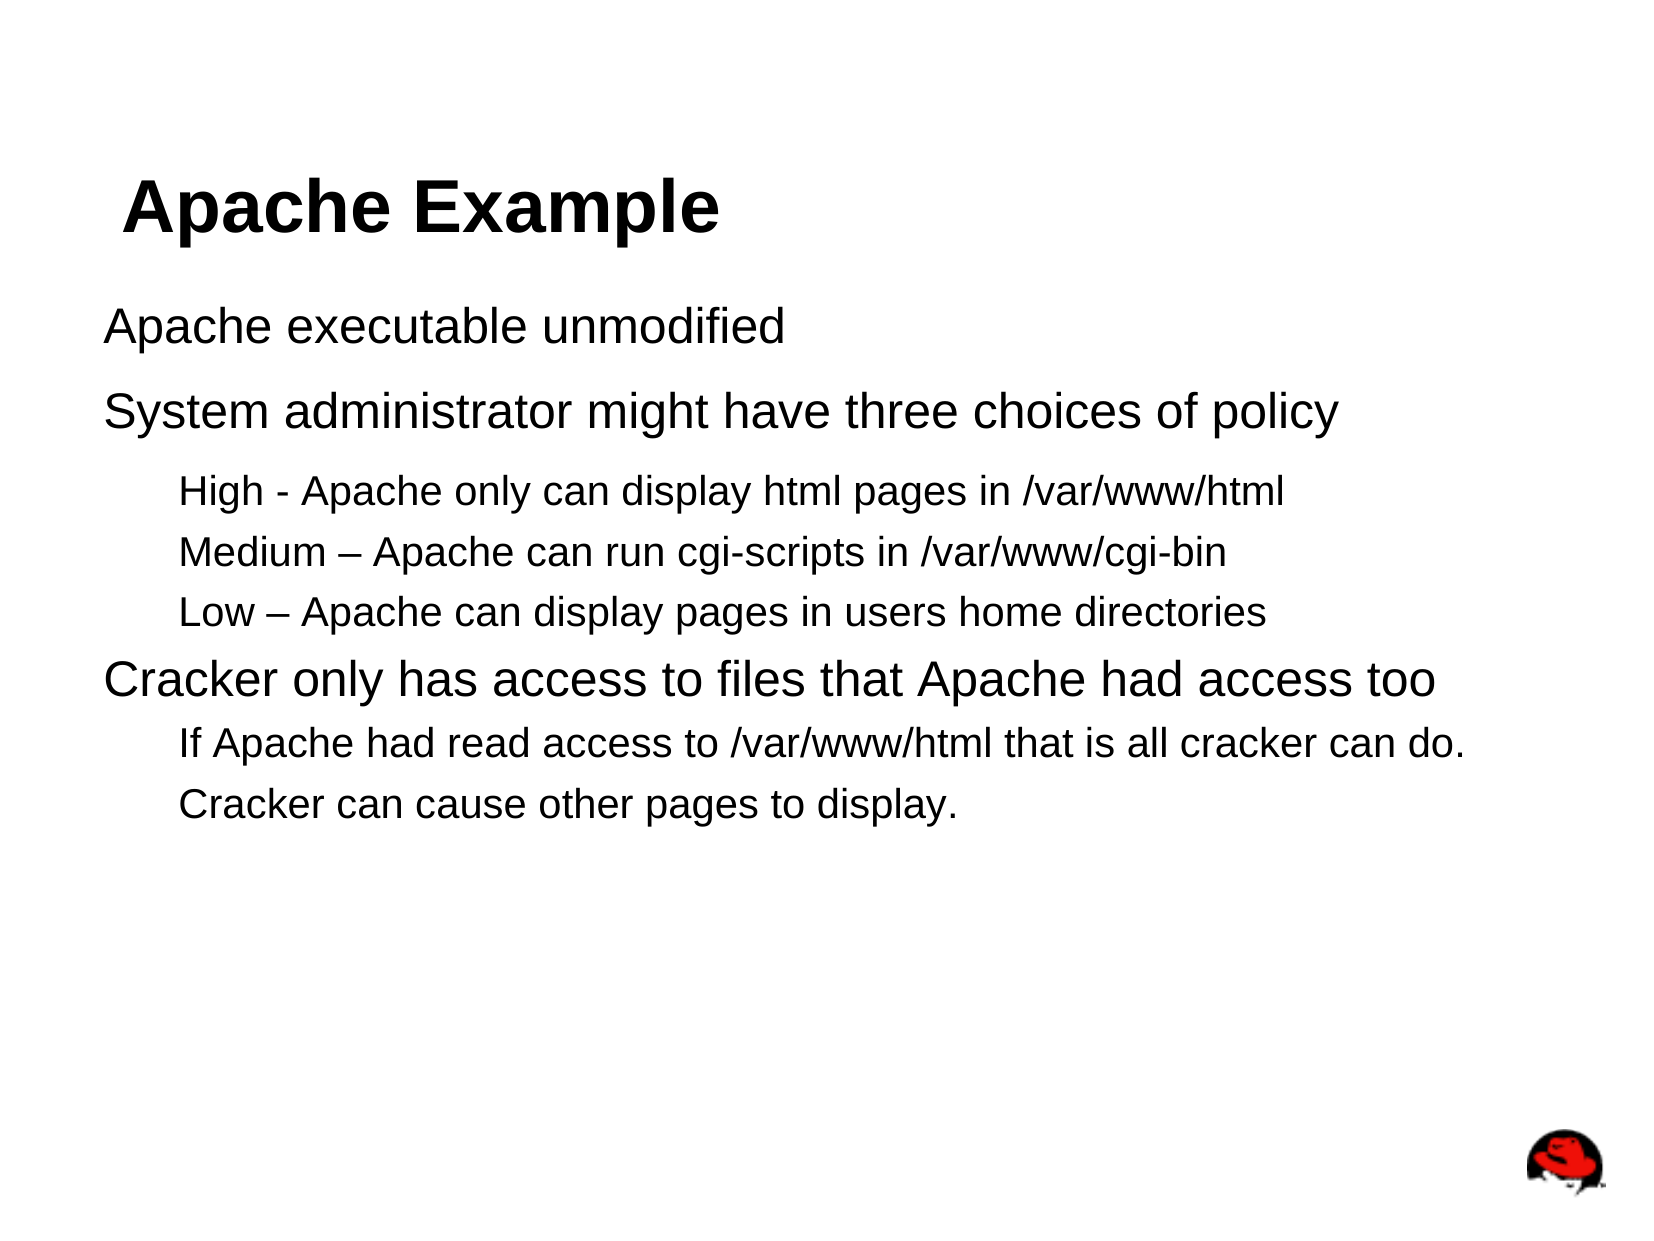

# Apache Example
Apache executable unmodified
System administrator might have three choices of policy
High - Apache only can display html pages in /var/www/html
Medium – Apache can run cgi-scripts in /var/www/cgi-bin
Low – Apache can display pages in users home directories
Cracker only has access to files that Apache had access too
If Apache had read access to /var/www/html that is all cracker can do.
Cracker can cause other pages to display.